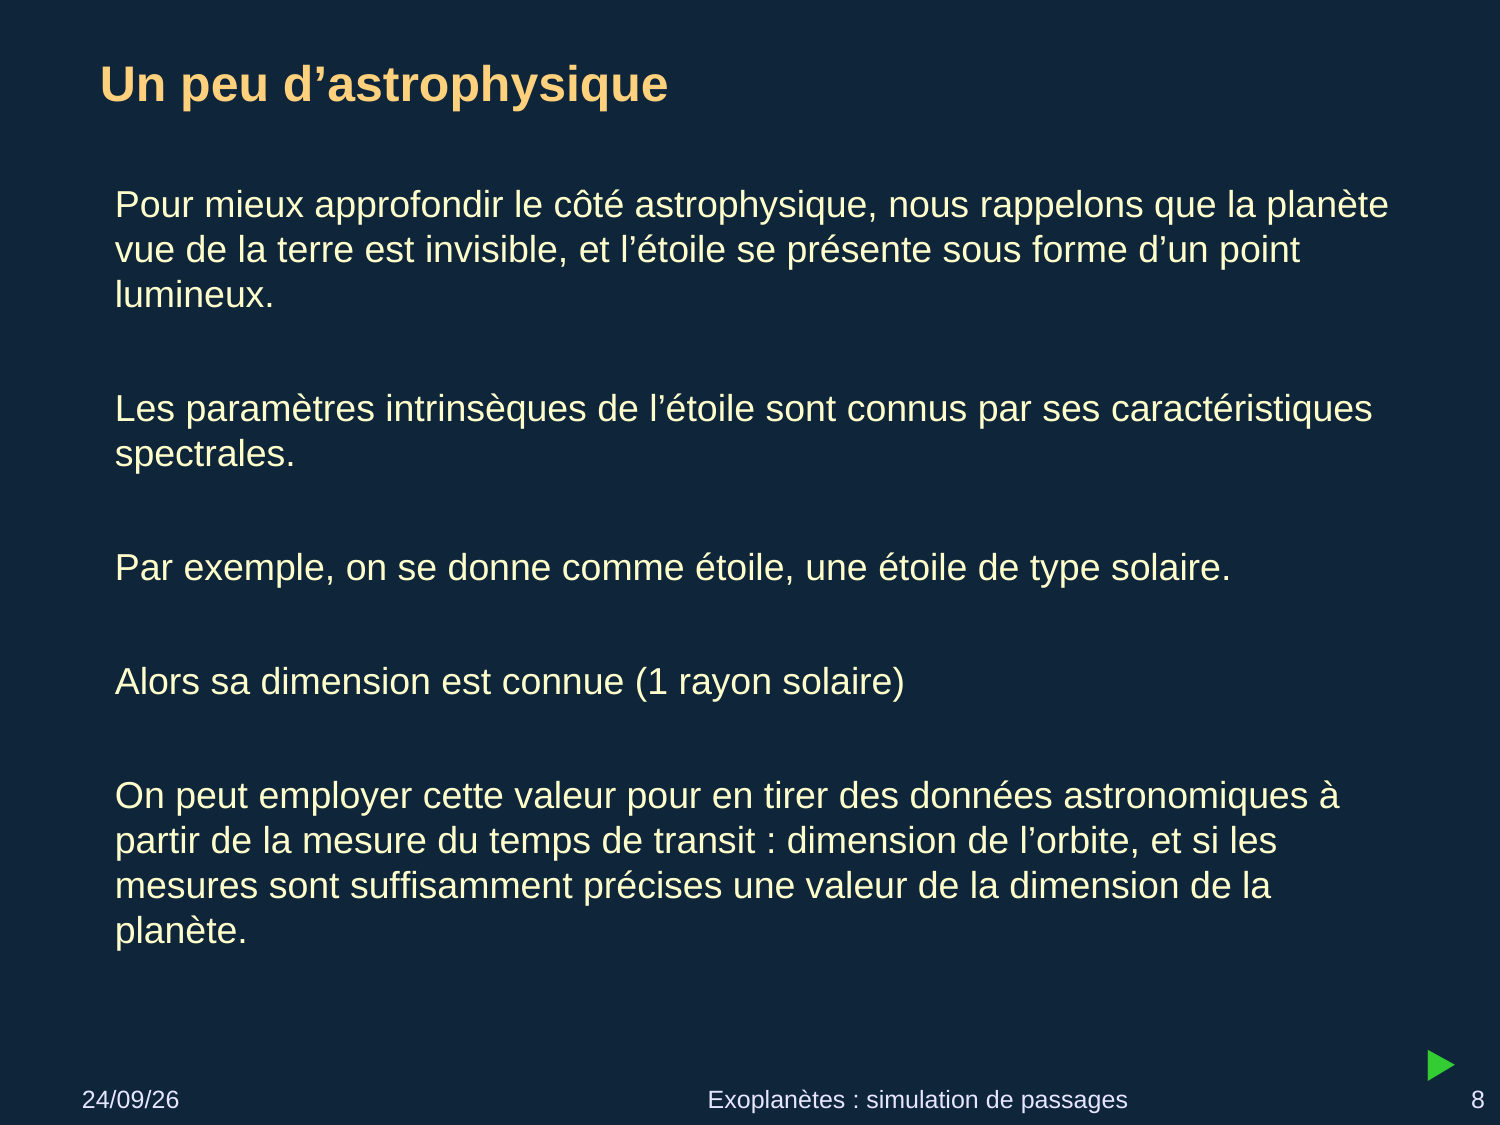

Un peu d’astrophysique
Pour mieux approfondir le côté astrophysique, nous rappelons que la planète vue de la terre est invisible, et l’étoile se présente sous forme d’un point lumineux.
Les paramètres intrinsèques de l’étoile sont connus par ses caractéristiques spectrales.
Par exemple, on se donne comme étoile, une étoile de type solaire.
Alors sa dimension est connue (1 rayon solaire)
On peut employer cette valeur pour en tirer des données astronomiques à partir de la mesure du temps de transit : dimension de l’orbite, et si les mesures sont suffisamment précises une valeur de la dimension de la planète.

Exoplanètes : simulation de passages
8